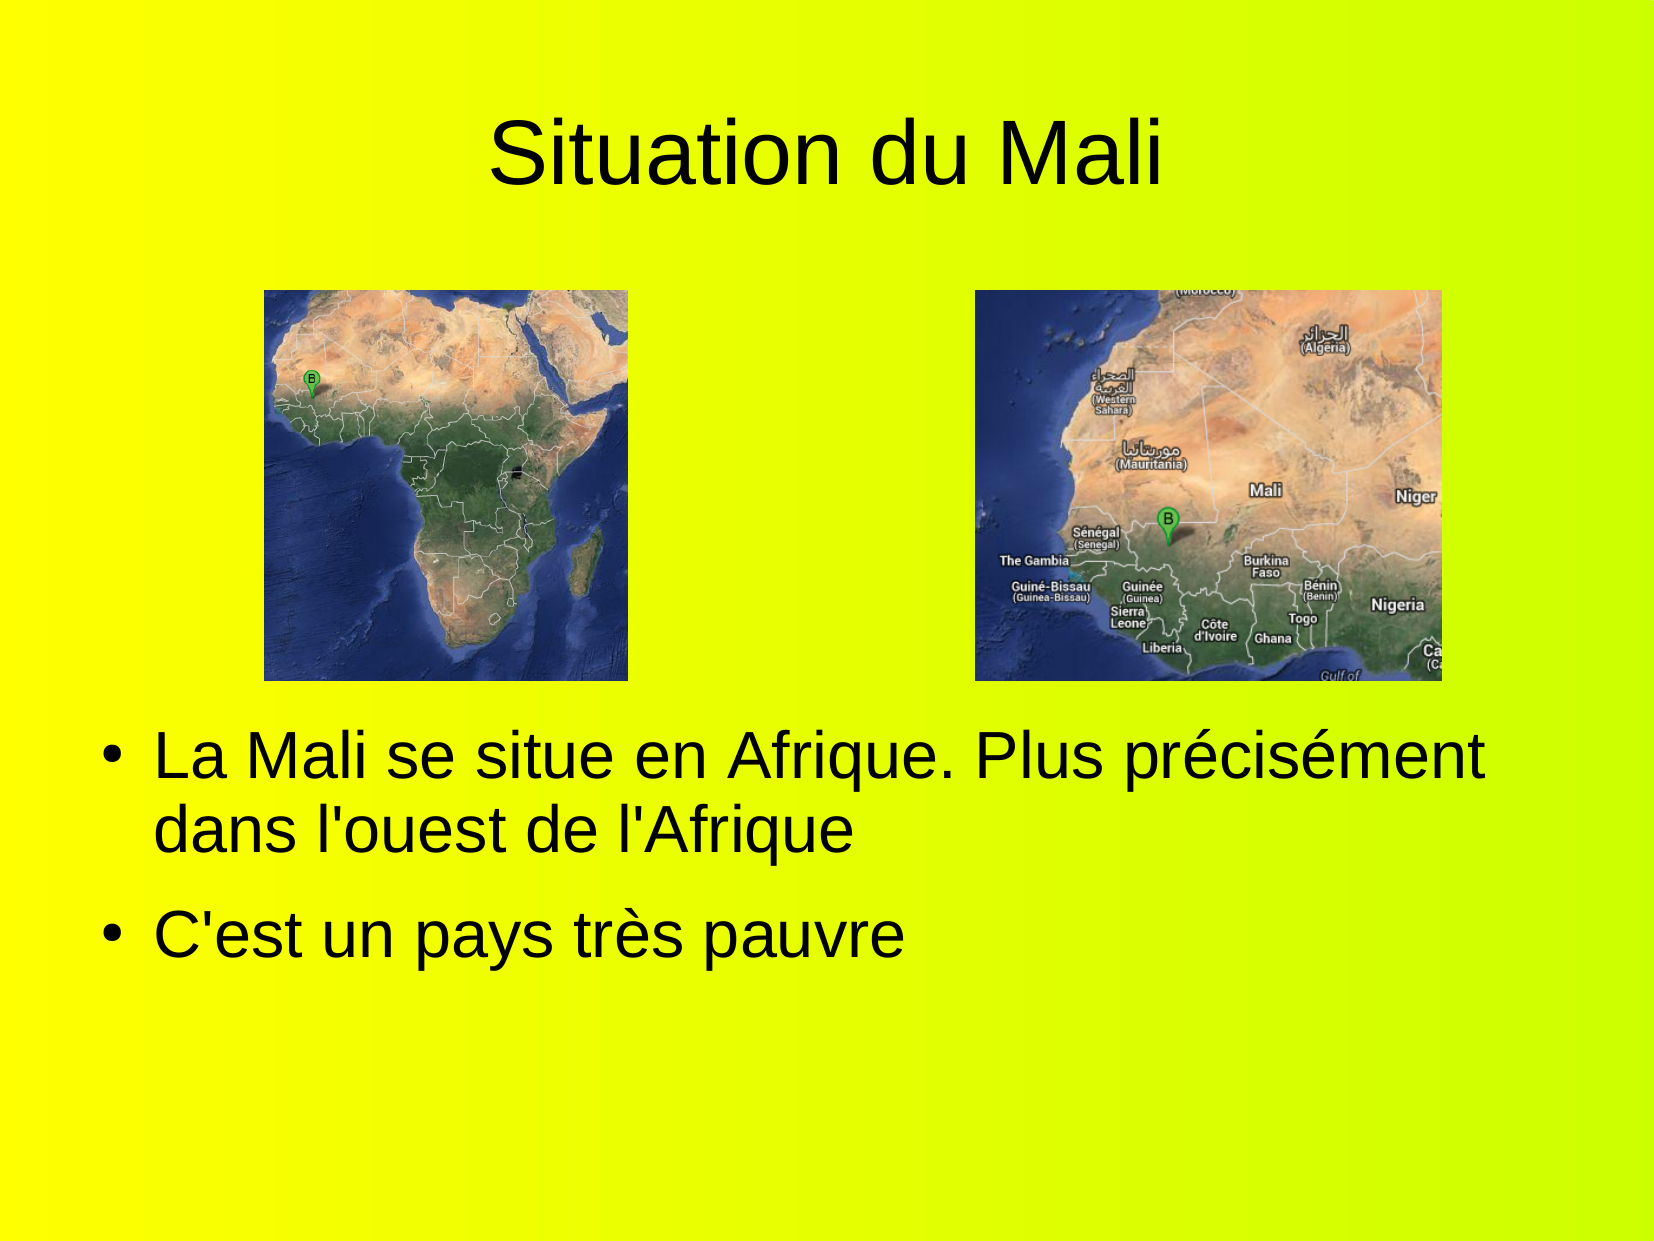

# Situation du Mali
La Mali se situe en Afrique. Plus précisément dans l'ouest de l'Afrique
C'est un pays très pauvre